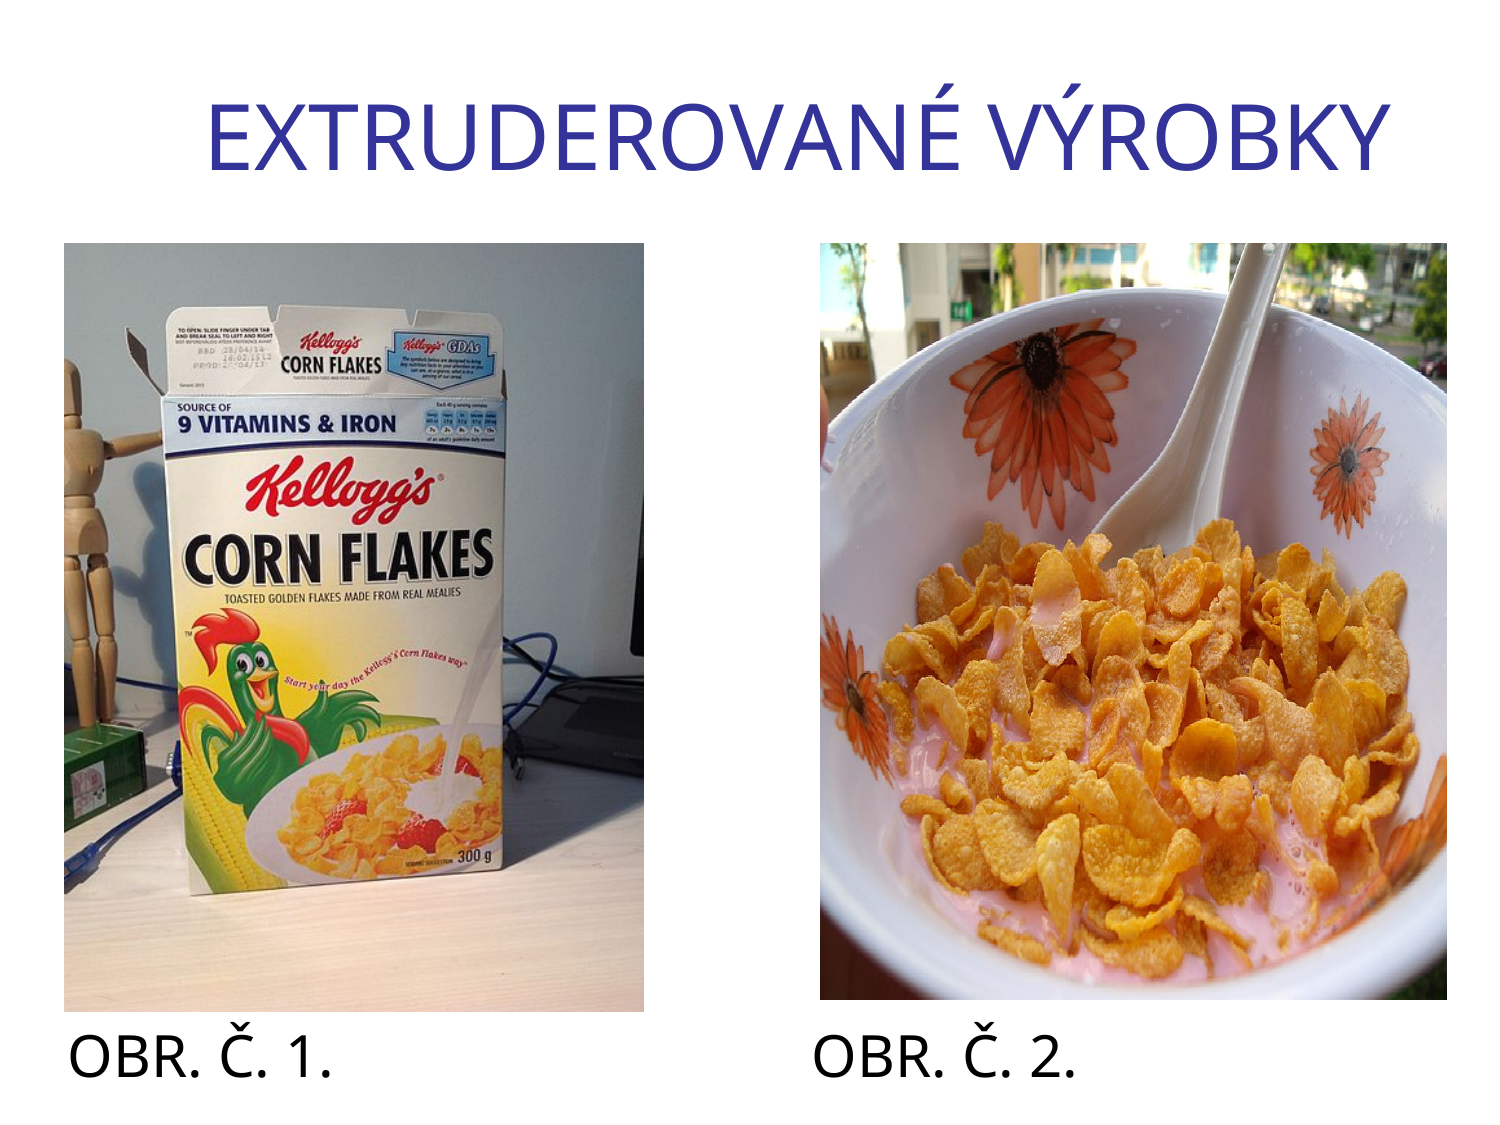

# EXTRUDEROVANÉ VÝROBKY
OBR. Č. 1.
OBR. Č. 2.